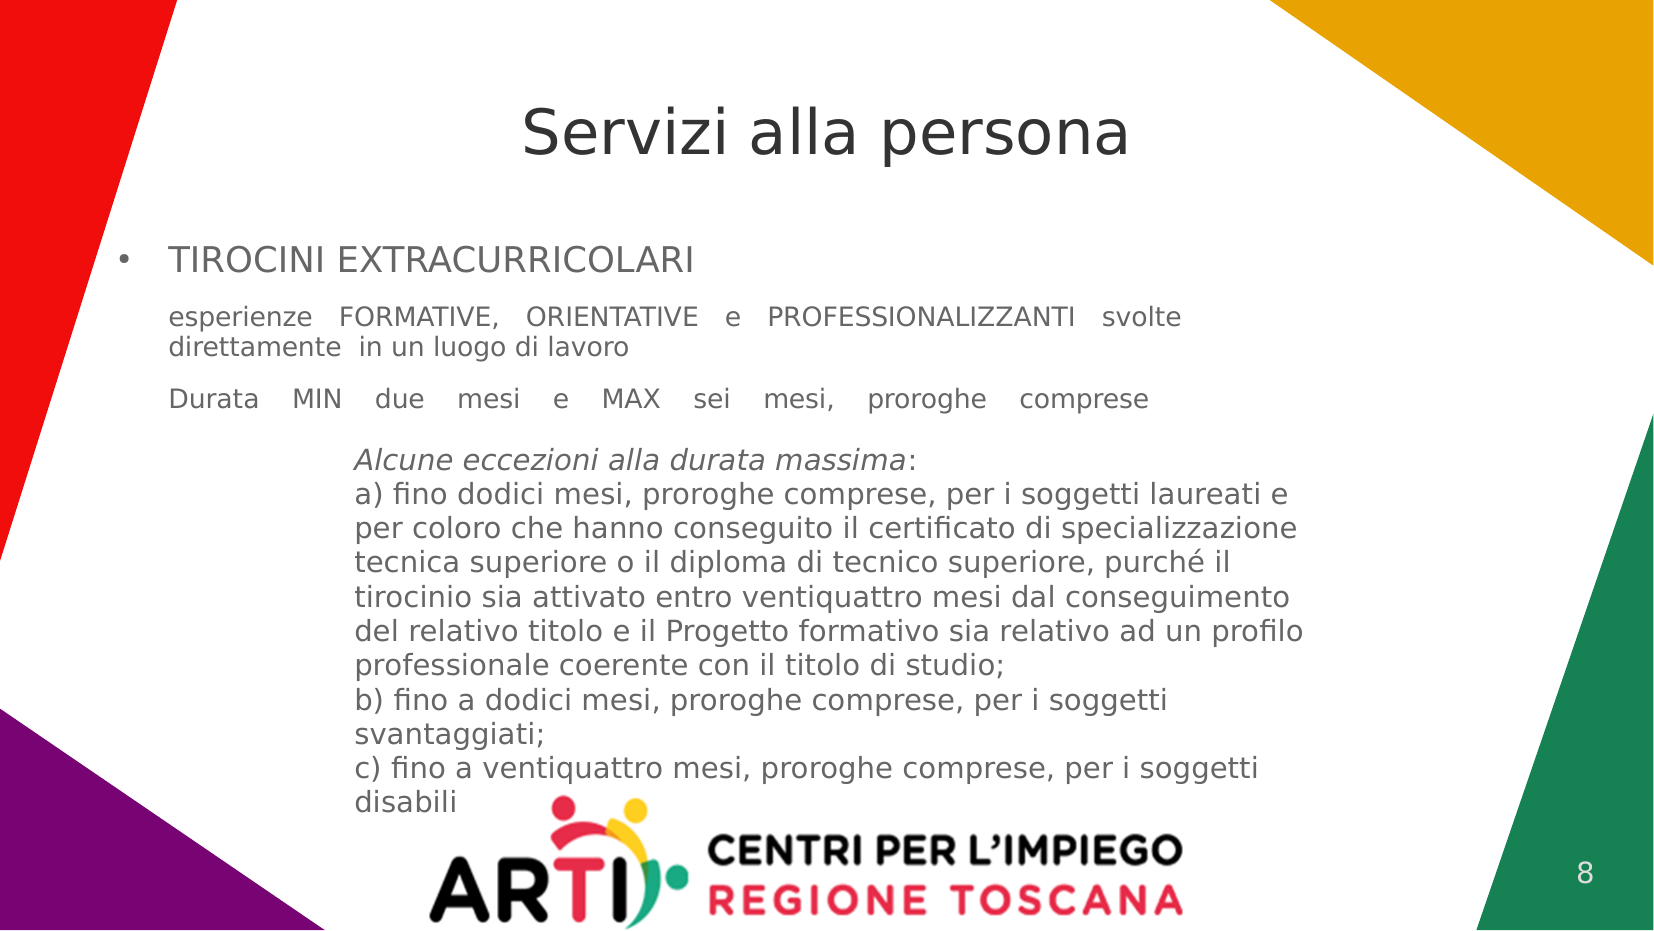

# Servizi alla persona
TIROCINI EXTRACURRICOLARI
esperienze FORMATIVE, ORIENTATIVE e PROFESSIONALIZZANTI svolte direttamente in un luogo di lavoro
Durata MIN due mesi e MAX sei mesi, proroghe comprese
Alcune eccezioni alla durata massima:
a) fino dodici mesi, proroghe comprese, per i soggetti laureati e per coloro che hanno conseguito il certificato di specializzazione tecnica superiore o il diploma di tecnico superiore, purché il tirocinio sia attivato entro ventiquattro mesi dal conseguimento del relativo titolo e il Progetto formativo sia relativo ad un profilo professionale coerente con il titolo di studio;
b) fino a dodici mesi, proroghe comprese, per i soggetti svantaggiati;
c) fino a ventiquattro mesi, proroghe comprese, per i soggetti disabili
8